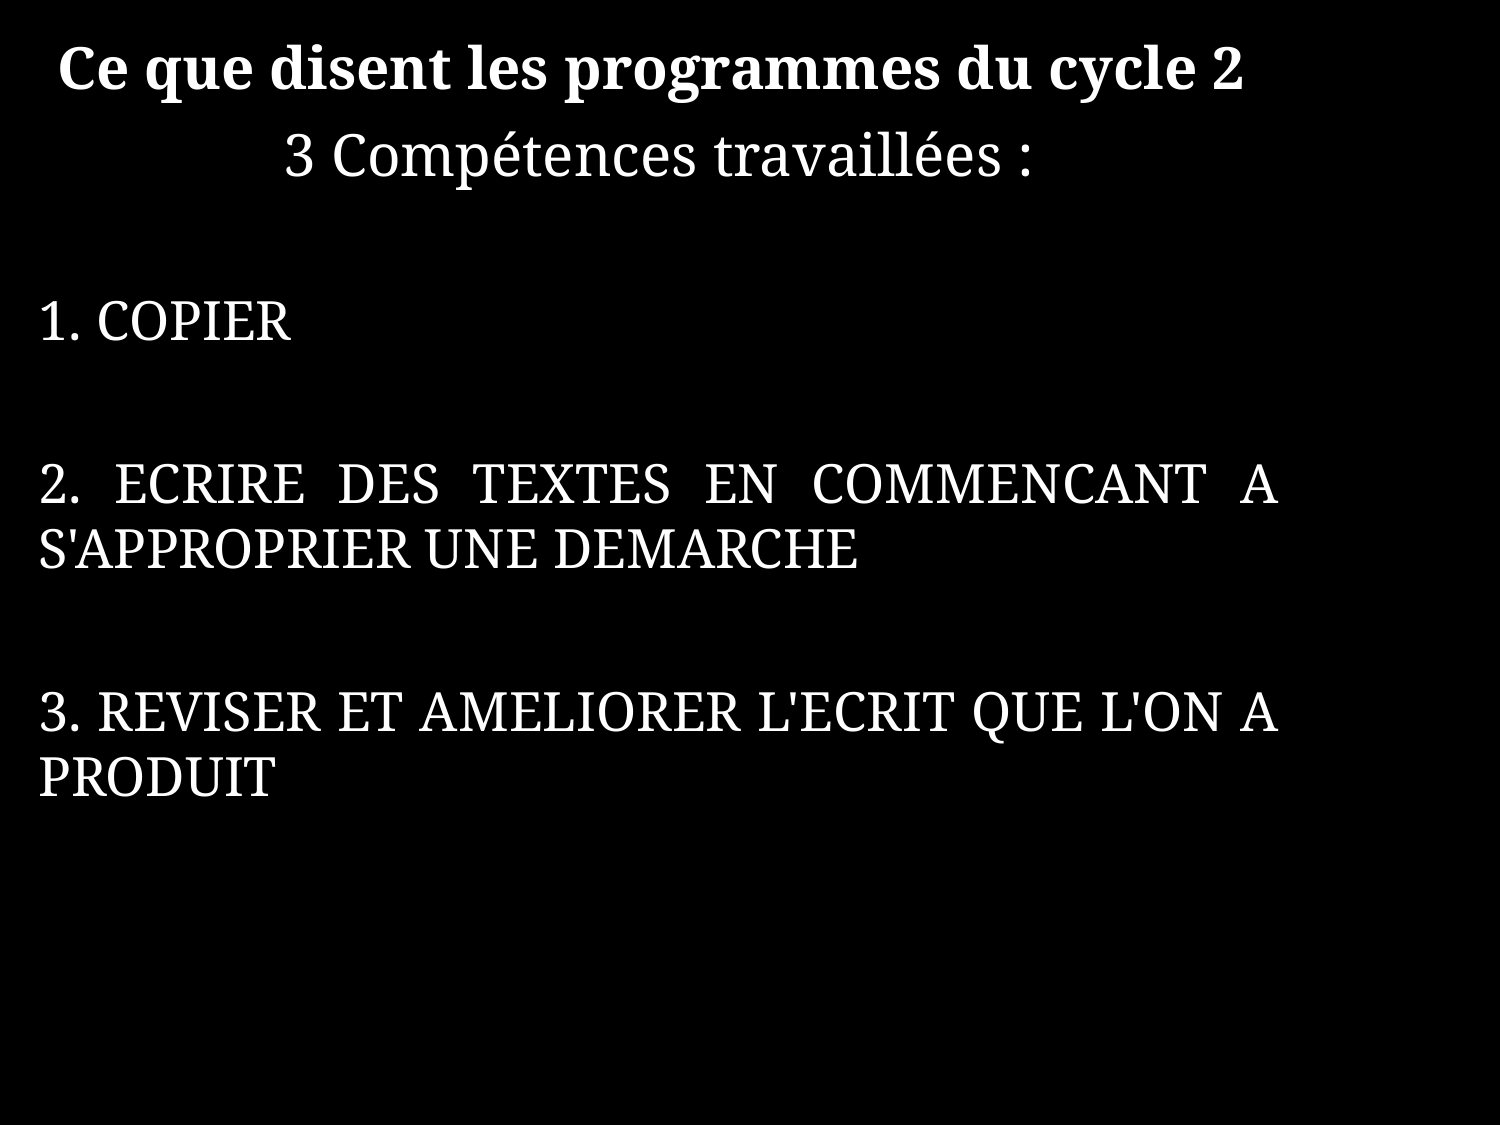

# Ce que disent les programmes du cycle 2
3 Compétences travaillées :
1. COPIER
2. ECRIRE DES TEXTES EN COMMENCANT A S'APPROPRIER UNE DEMARCHE
3. REVISER ET AMELIORER L'ECRIT QUE L'ON A PRODUIT